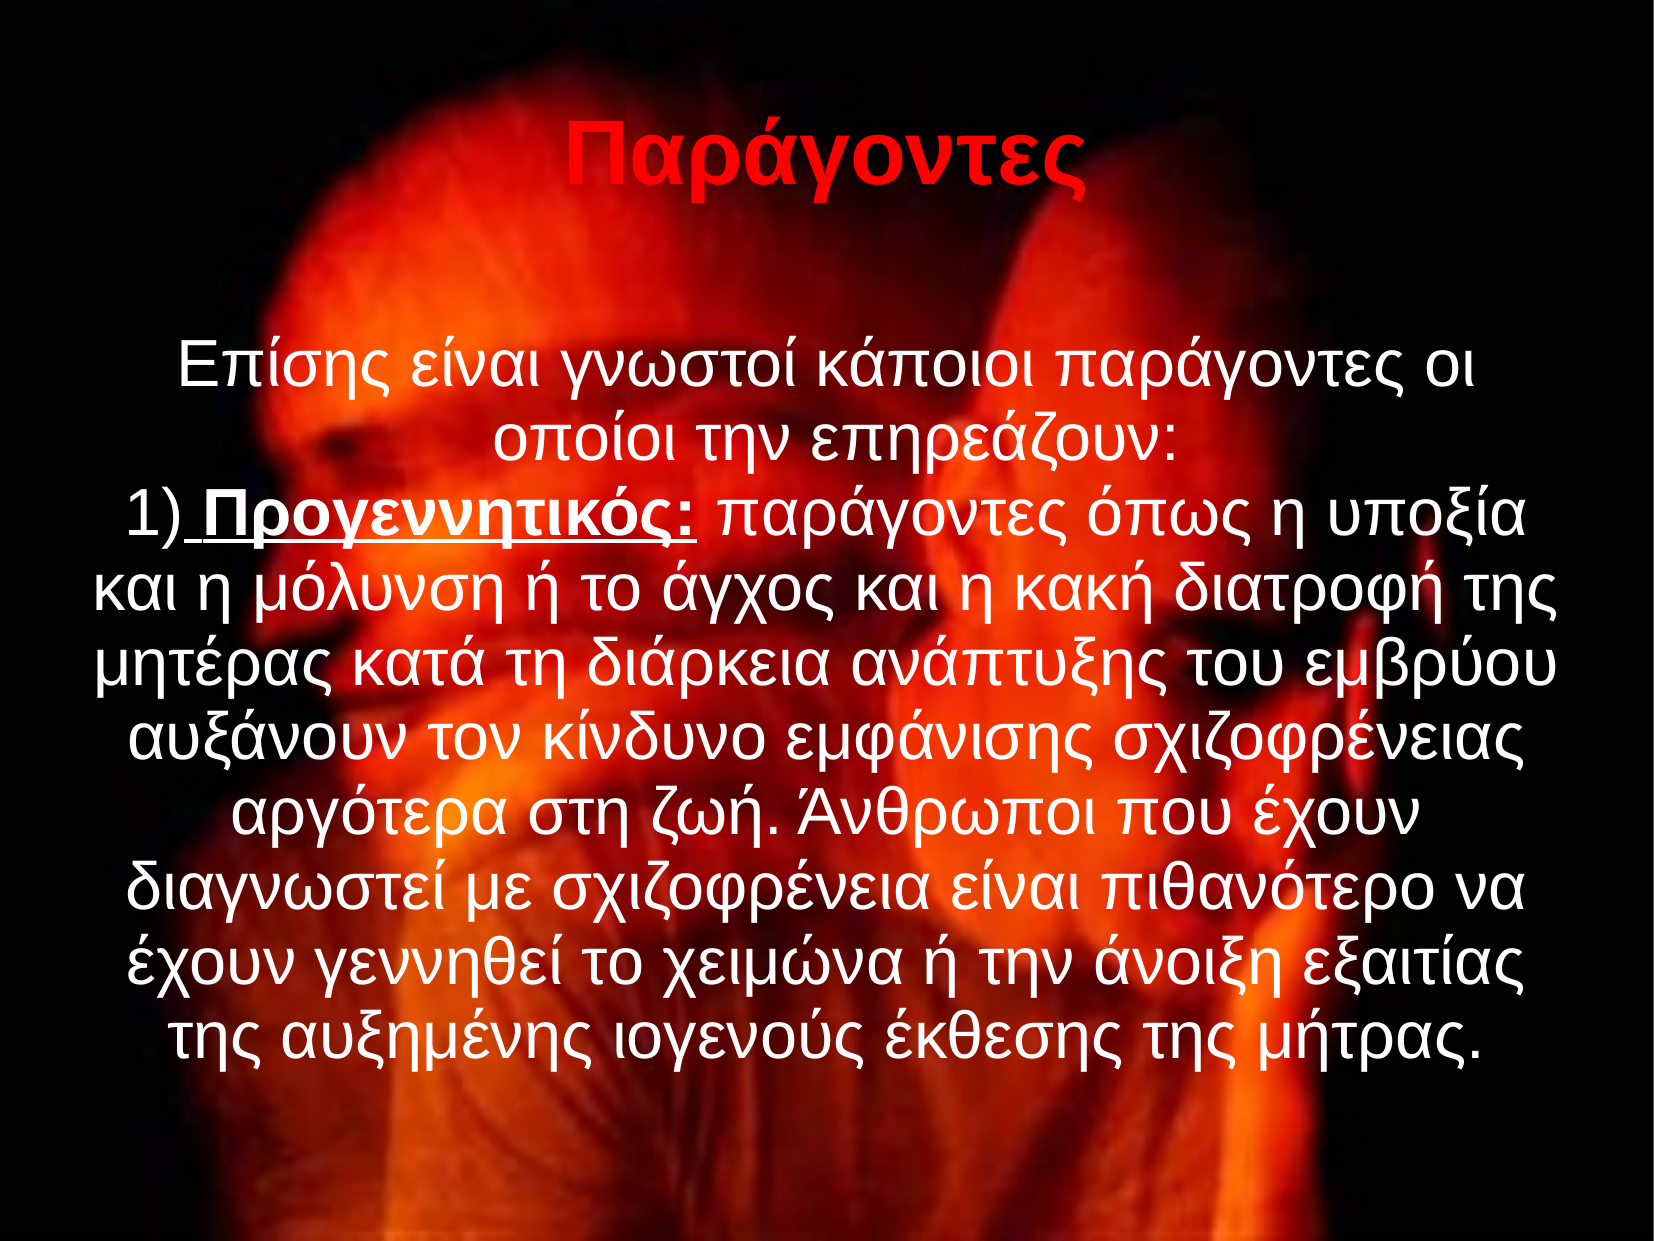

# Παράγοντες
Επίσης είναι γνωστοί κάποιοι παράγοντες οι
 οποίοι την επηρεάζουν:
1) Προγεννητικός: παράγοντες όπως η υποξία και η μόλυνση ή το άγχος και η κακή διατροφή της μητέρας κατά τη διάρκεια ανάπτυξης του εμβρύου αυξάνουν τον κίνδυνο εμφάνισης σχιζοφρένειας αργότερα στη ζωή. Άνθρωποι που έχουν διαγνωστεί με σχιζοφρένεια είναι πιθανότερο να έχουν γεννηθεί το χειμώνα ή την άνοιξη εξαιτίας της αυξημένης ιογενούς έκθεσης της μήτρας.